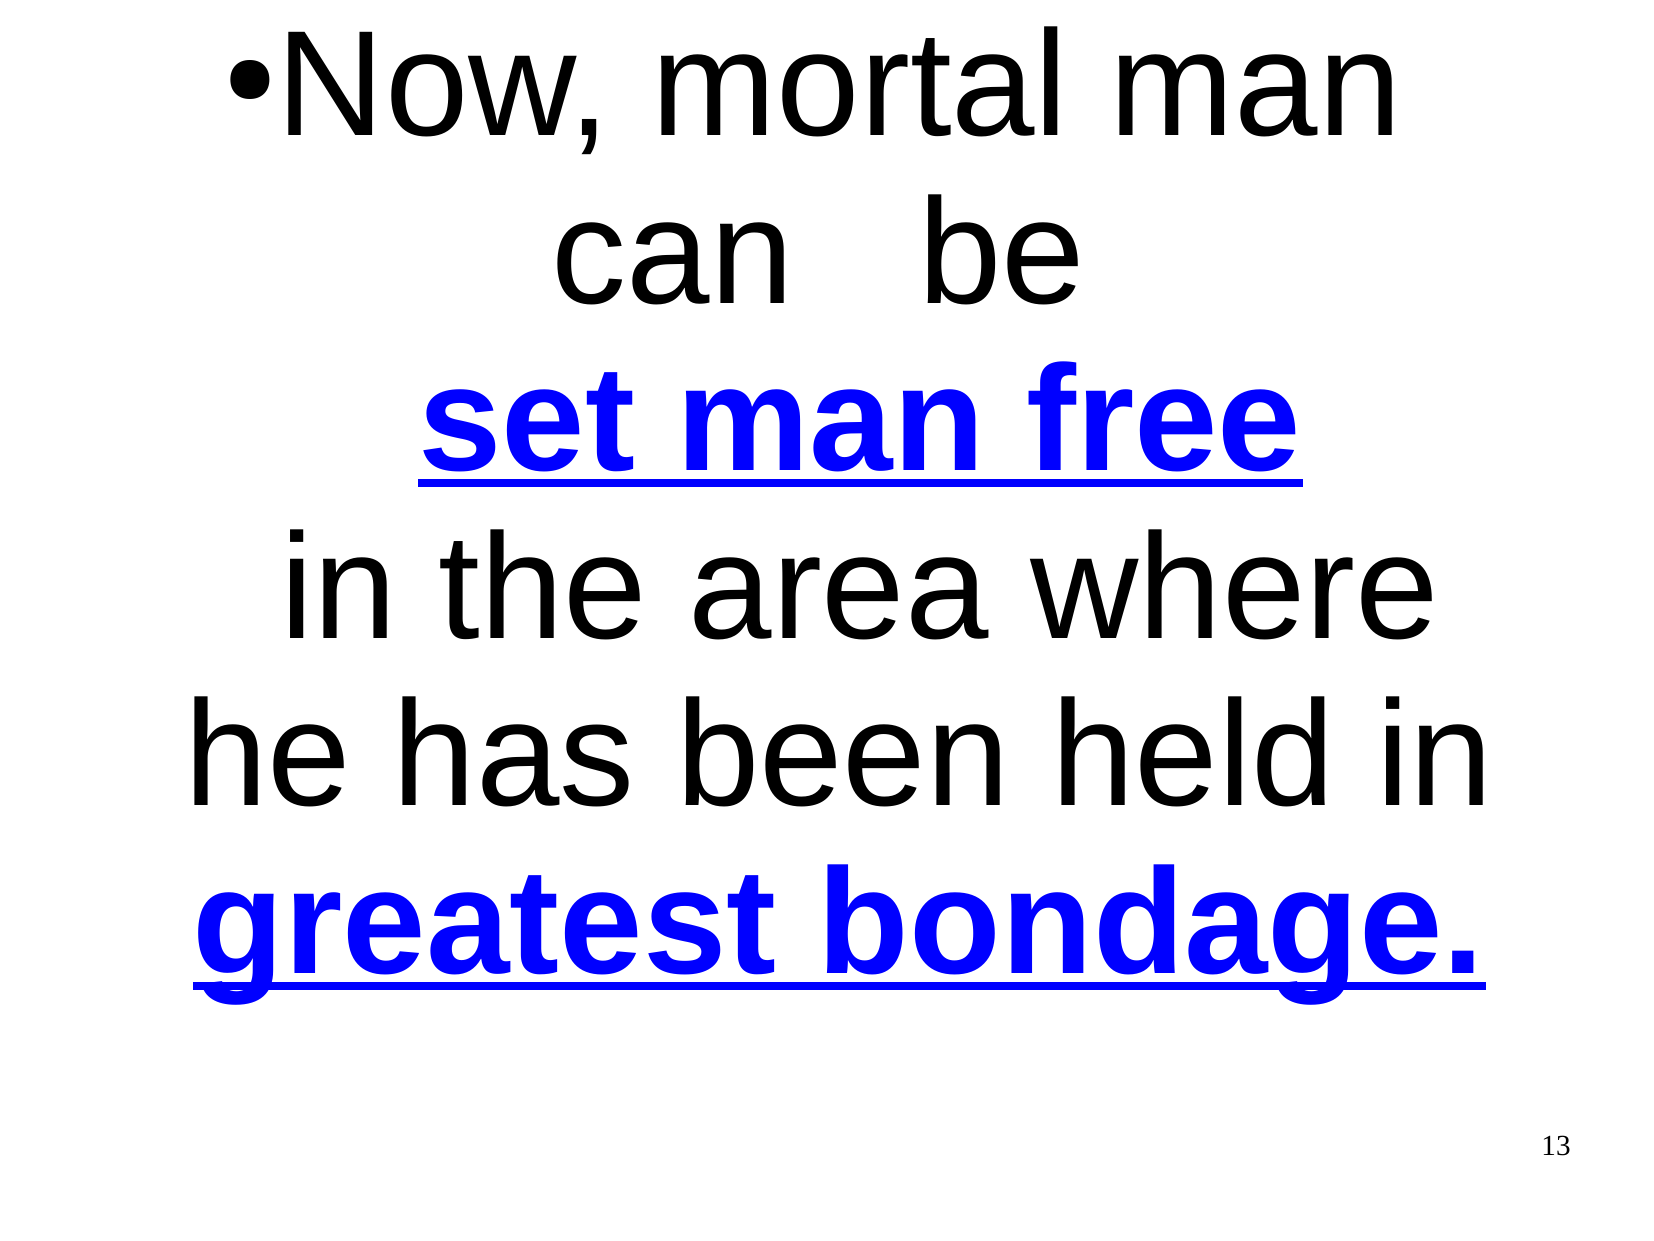

# Now, mortal man can be set man free in the area where he has been held in greatest bondage.
13